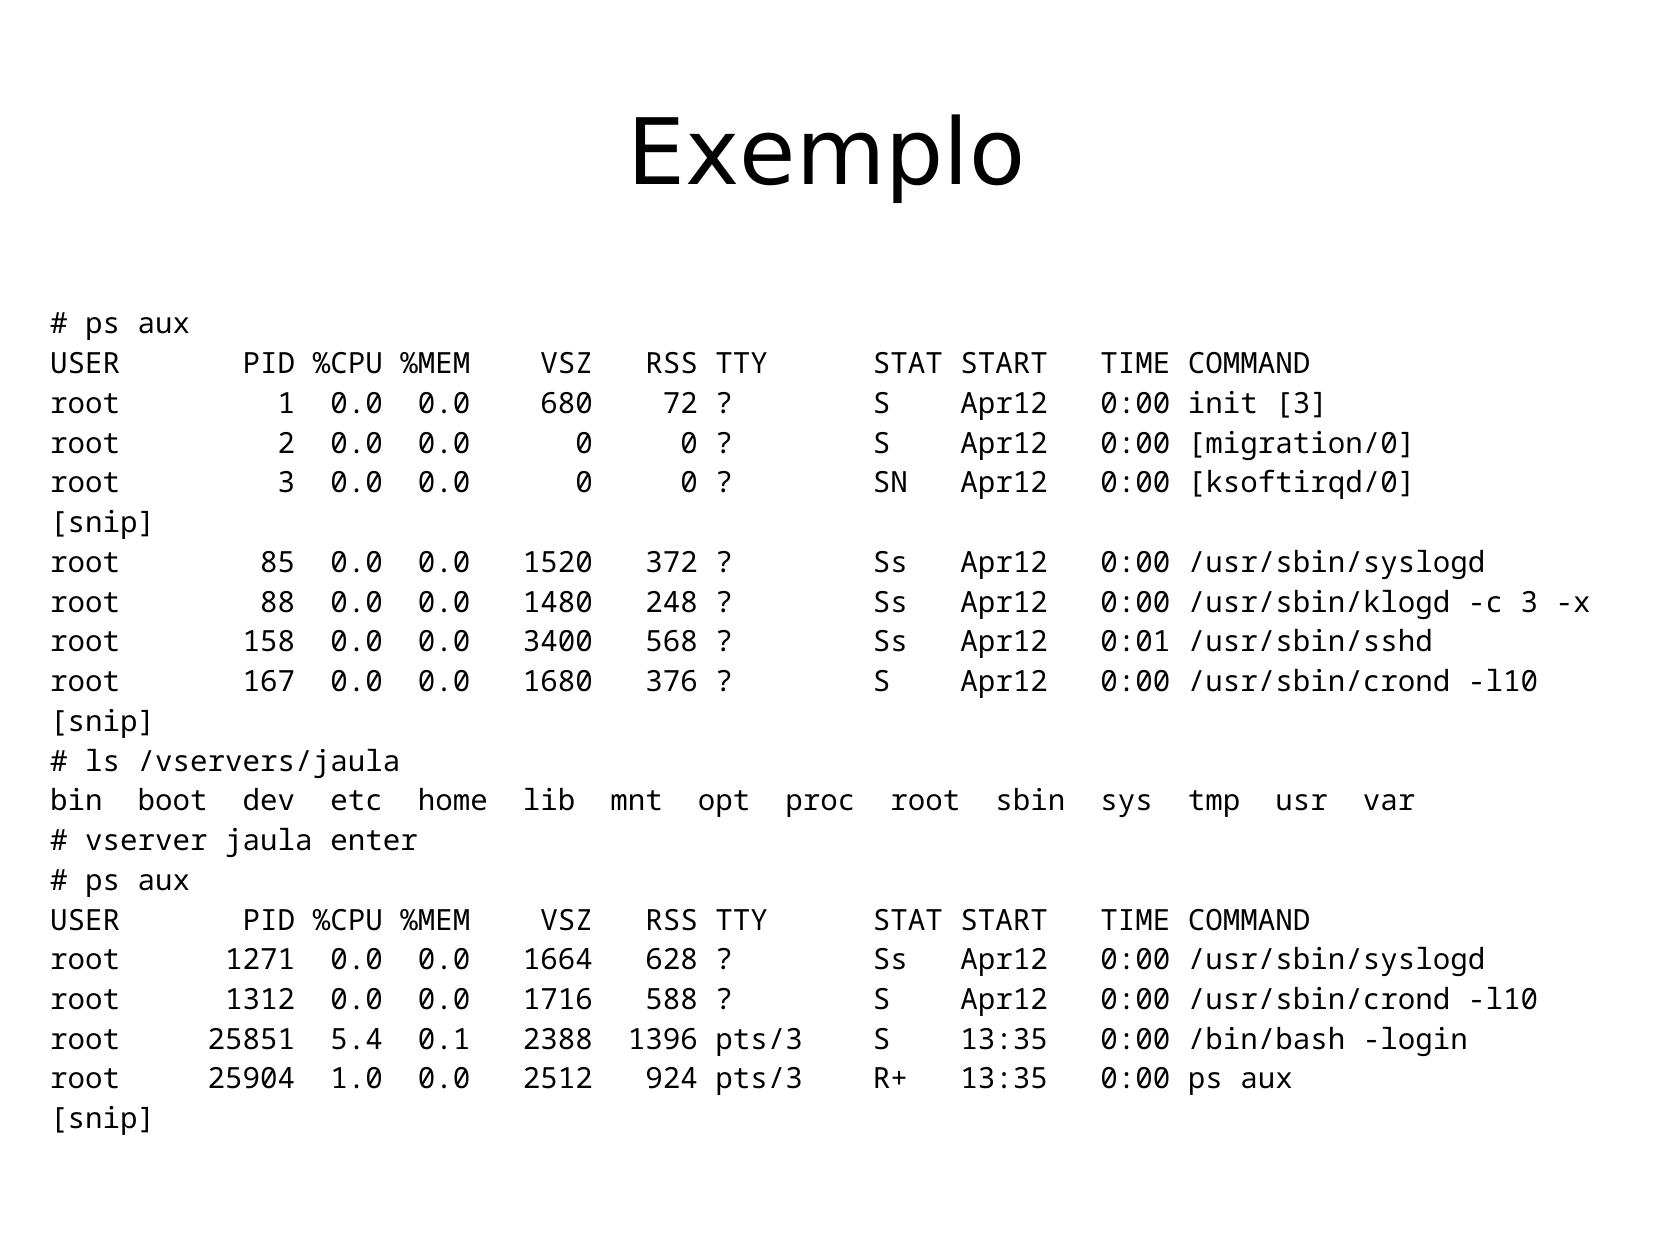

# Exemplo
# ps aux
USER PID %CPU %MEM VSZ RSS TTY STAT START TIME COMMAND
root 1 0.0 0.0 680 72 ? S Apr12 0:00 init [3]
root 2 0.0 0.0 0 0 ? S Apr12 0:00 [migration/0]
root 3 0.0 0.0 0 0 ? SN Apr12 0:00 [ksoftirqd/0]
[snip]
root 85 0.0 0.0 1520 372 ? Ss Apr12 0:00 /usr/sbin/syslogd
root 88 0.0 0.0 1480 248 ? Ss Apr12 0:00 /usr/sbin/klogd -c 3 -x
root 158 0.0 0.0 3400 568 ? Ss Apr12 0:01 /usr/sbin/sshd
root 167 0.0 0.0 1680 376 ? S Apr12 0:00 /usr/sbin/crond -l10
[snip]
# ls /vservers/jaula
bin boot dev etc home lib mnt opt proc root sbin sys tmp usr var
# vserver jaula enter
# ps aux
USER PID %CPU %MEM VSZ RSS TTY STAT START TIME COMMAND
root 1271 0.0 0.0 1664 628 ? Ss Apr12 0:00 /usr/sbin/syslogd
root 1312 0.0 0.0 1716 588 ? S Apr12 0:00 /usr/sbin/crond -l10
root 25851 5.4 0.1 2388 1396 pts/3 S 13:35 0:00 /bin/bash -login
root 25904 1.0 0.0 2512 924 pts/3 R+ 13:35 0:00 ps aux
[snip]